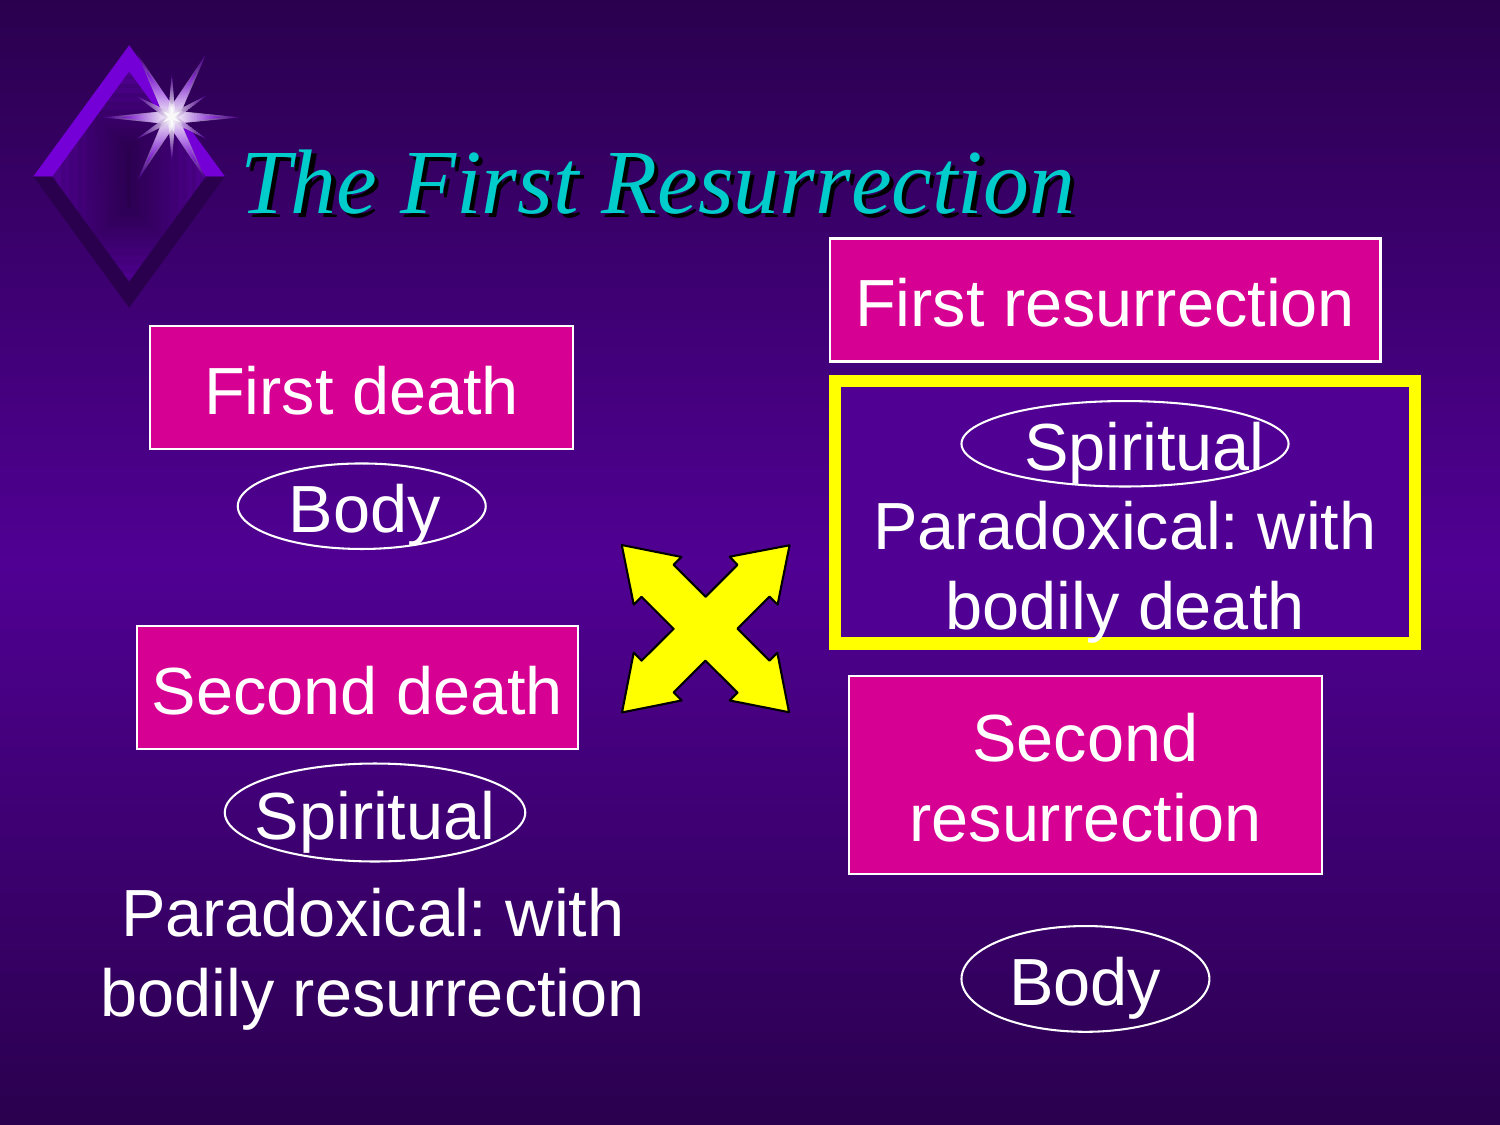

# The First Resurrection
First resurrection
First death
Body
Spiritual
Paradoxical: with bodily death
?
Second death
Second
resurrection
Spiritual
Paradoxical: with bodily resurrection
Body